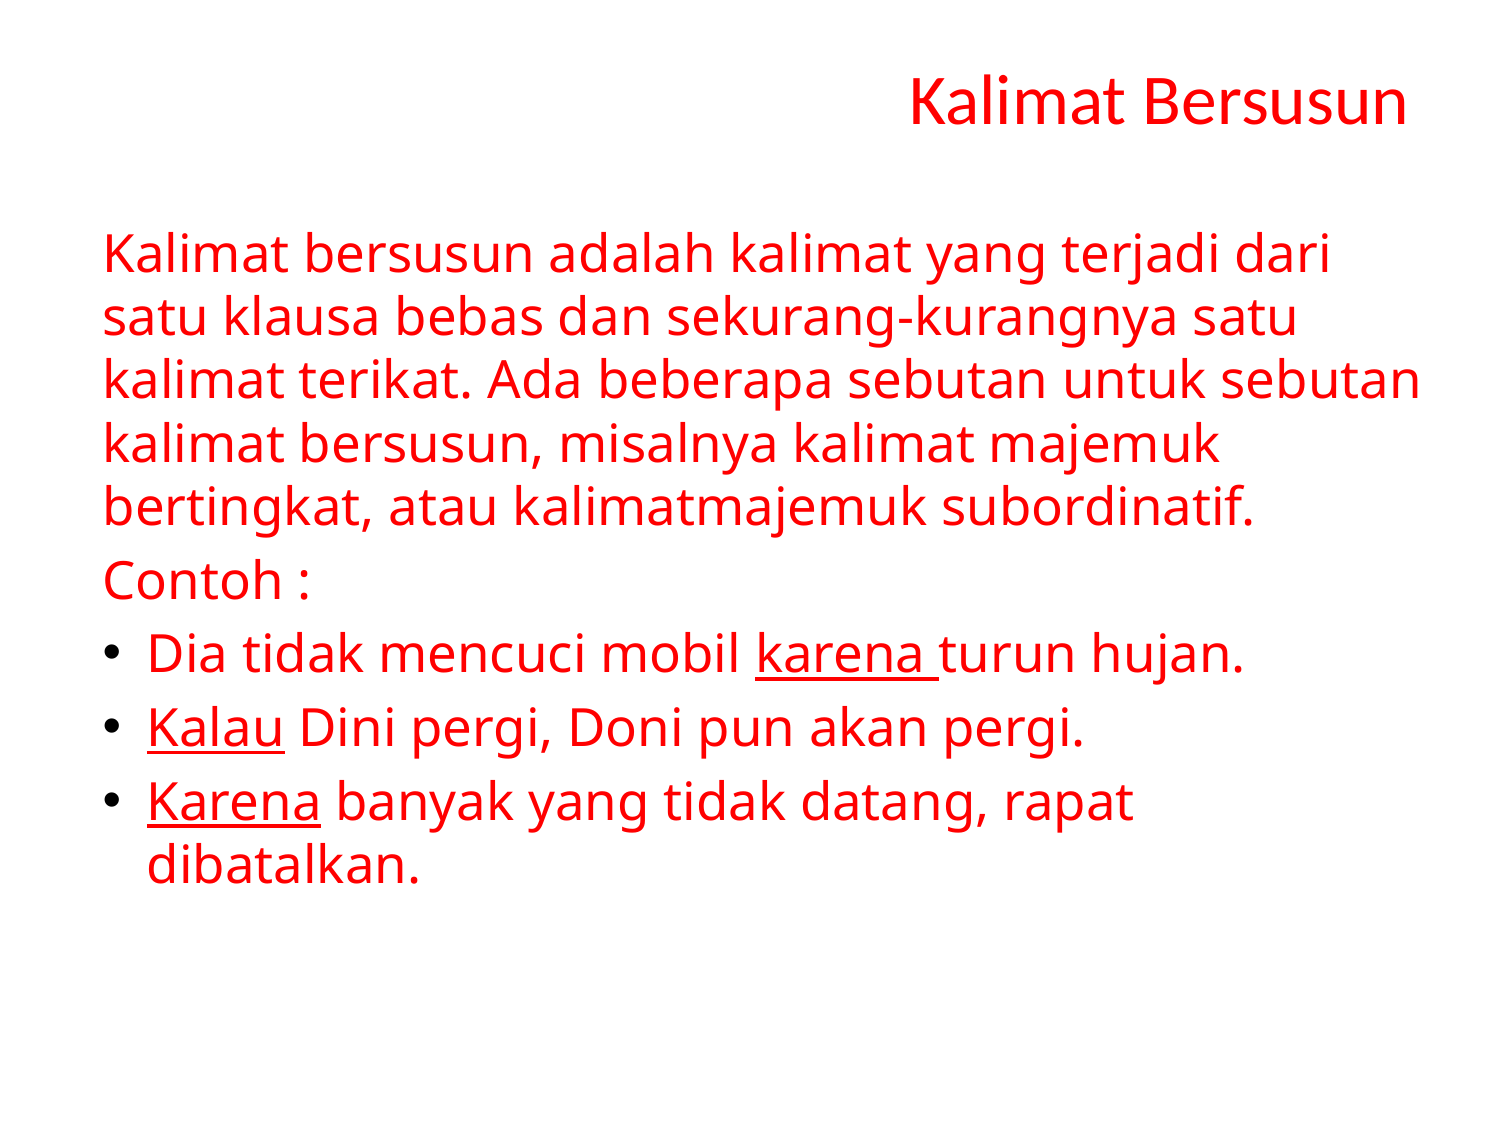

# Kalimat Bersusun
Kalimat bersusun adalah kalimat yang terjadi dari satu klausa bebas dan sekurang-kurangnya satu kalimat terikat. Ada beberapa sebutan untuk sebutan kalimat bersusun, misalnya kalimat majemuk bertingkat, atau kalimatmajemuk subordinatif.
Contoh :
Dia tidak mencuci mobil karena turun hujan.
Kalau Dini pergi, Doni pun akan pergi.
Karena banyak yang tidak datang, rapat dibatalkan.